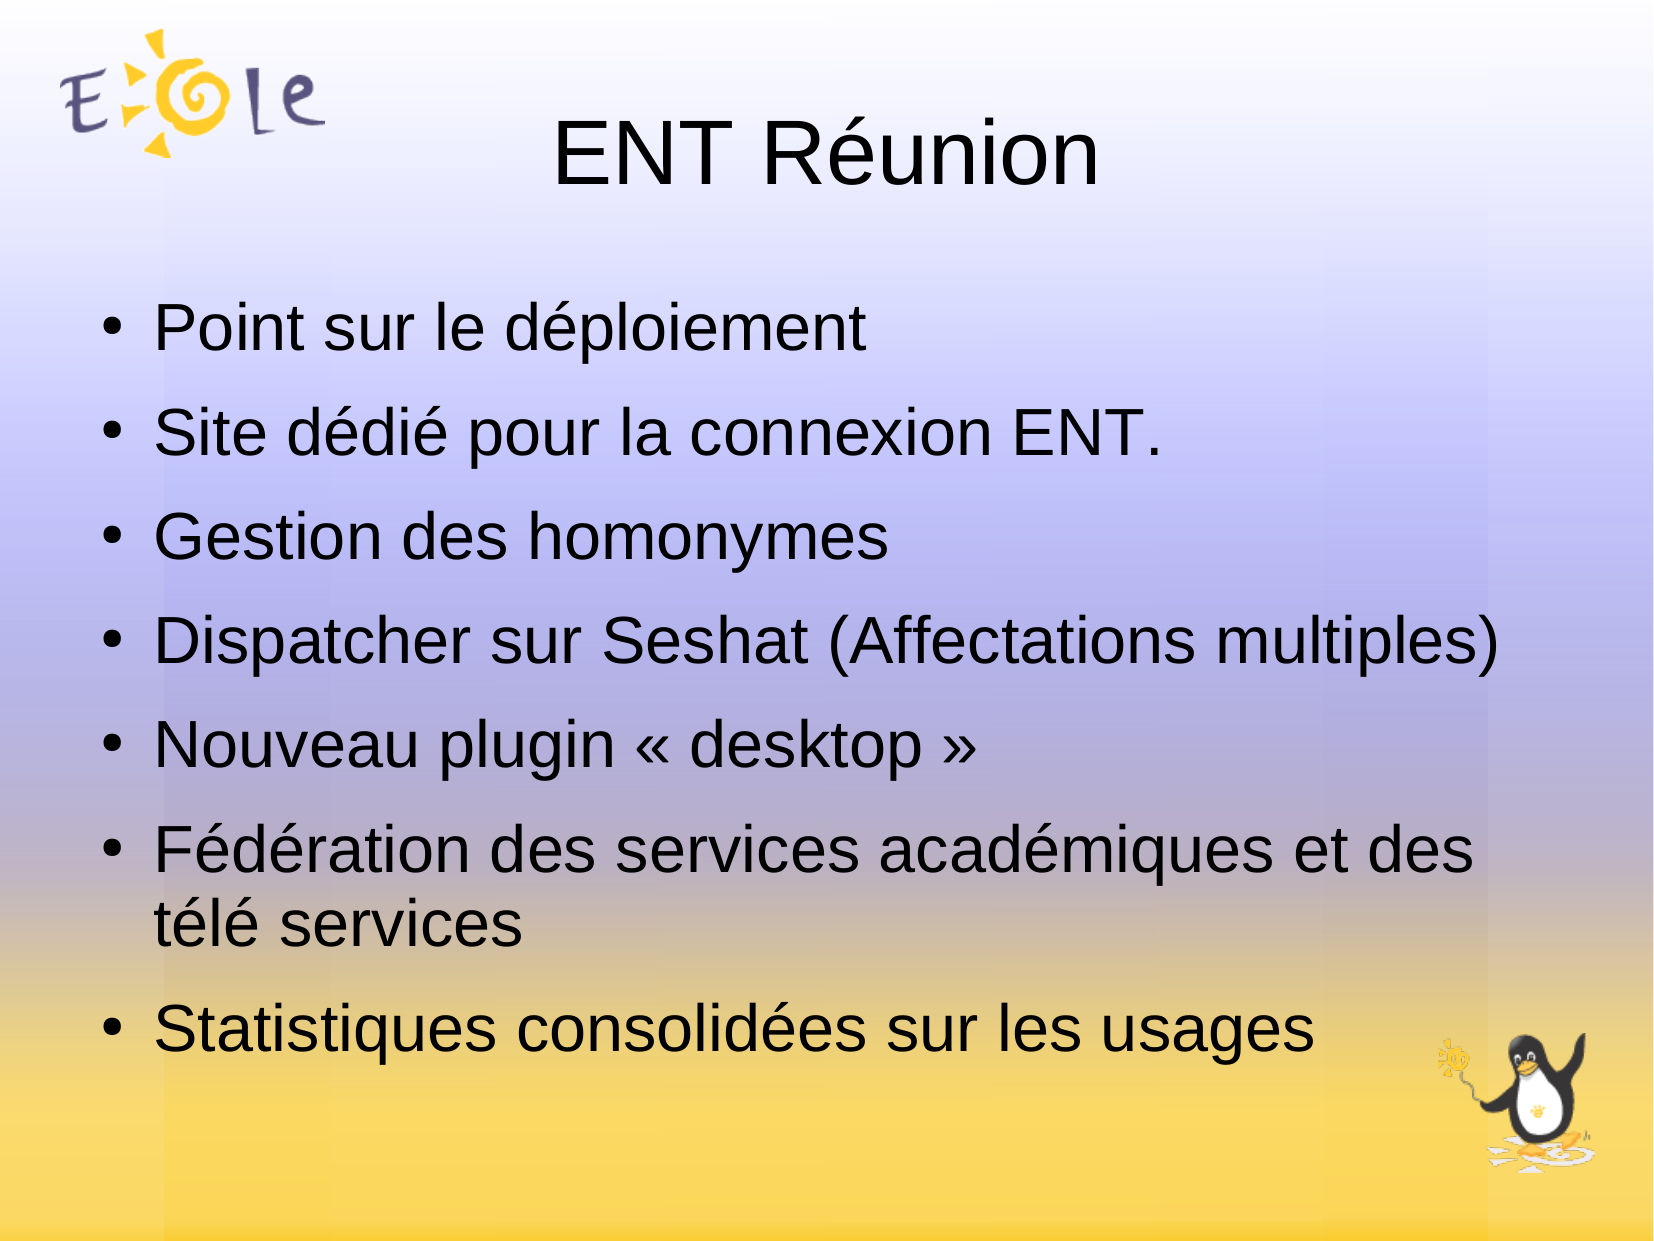

# ENT Réunion
Point sur le déploiement
Site dédié pour la connexion ENT.
Gestion des homonymes
Dispatcher sur Seshat (Affectations multiples)
Nouveau plugin « desktop »
Fédération des services académiques et des télé services
Statistiques consolidées sur les usages